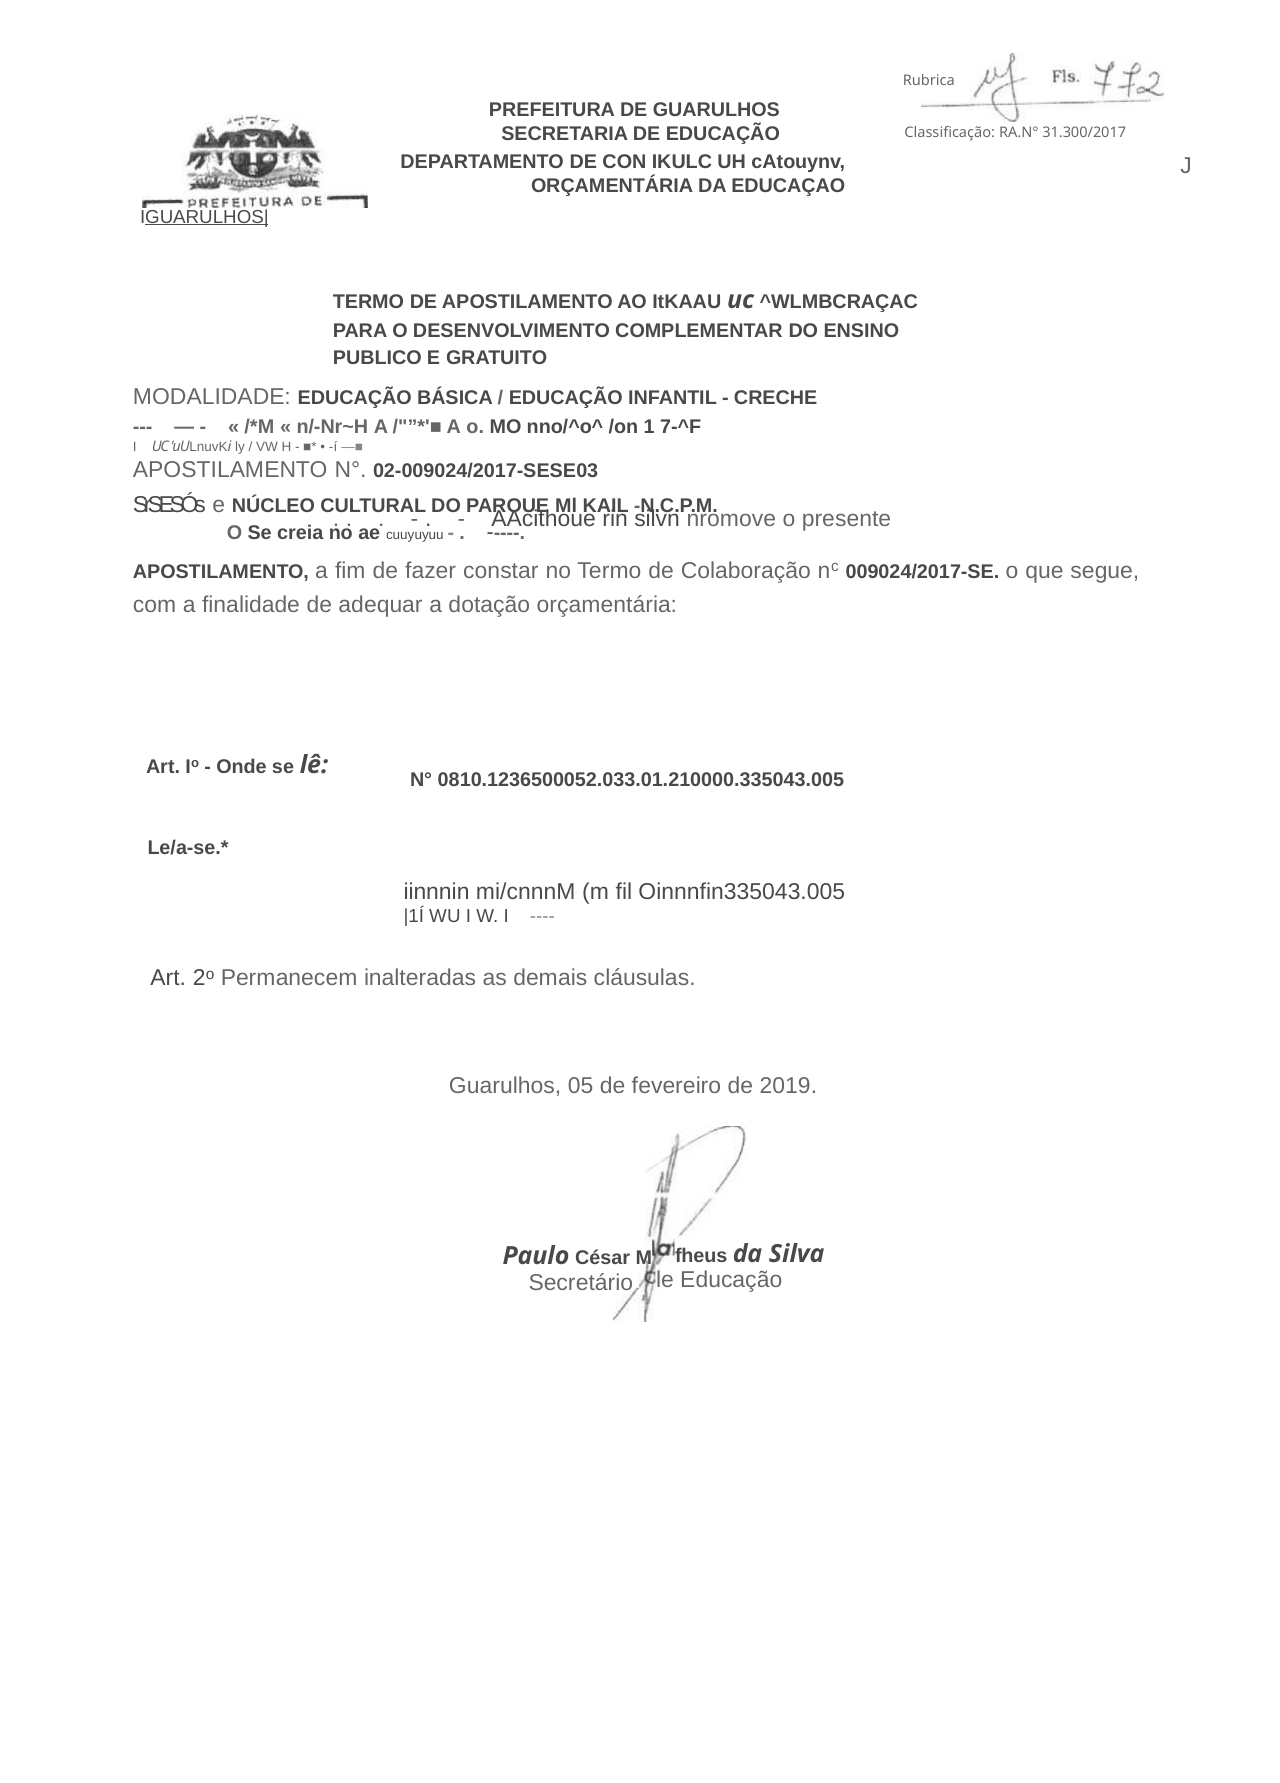

Rubrica
PREFEITURA DE GUARULHOS SECRETARIA DE EDUCAÇÃO
Classificação: RA.N° 31.300/2017
DEPARTAMENTO DE CON IKULC uh cAtouynv, ORÇAMENTÁRIA DA EDUCAÇAO
J
IGUARULHOS|
TERMO DE APOSTILAMENTO AO ItKAAU uc ^wlmBCRAÇAC PARA O DESENVOLVIMENTO COMPLEMENTAR DO ENSINO PUBLICO E GRATUITO
MODALIDADE: EDUCAÇÃO BÁSICA / EDUCAÇÃO INFANTIL - CRECHE
--- — - « /*m « n/-Nr~H a /"”*'■ a o. mo nno/^o^ /on 1 7-^F
I UC 'uULnuvKi ly / VW H - ■* • -í —■
APOSTILAMENTO N°. 02-009024/2017-SESE03
SrSESÓs e NÚCLEO CULTURAL DO PAROUE Ml KAIL -N.C.P.M.
. . . - . - AAcithoue rin silvn nromove o presente
O Se creia no ae cuuyuyuu - . -----.
APOSTILAMENTO, a fim de fazer constar no Termo de Colaboração nc 009024/2017-SE. o que segue, com a finalidade de adequar a dotação orçamentária:
Art. Io - Onde se lê:
N° 0810.1236500052.033.01.210000.335043.005
Le/a-se.*
iinnnin mi/cnnnM (m fil Oinnnfin335043.005
|1Í WU I W. I ----
Art. 2o Permanecem inalteradas as demais cláusulas.
Guarulhos, 05 de fevereiro de 2019.
fheus da Silva
Paulo César M
le Educação
Secretário